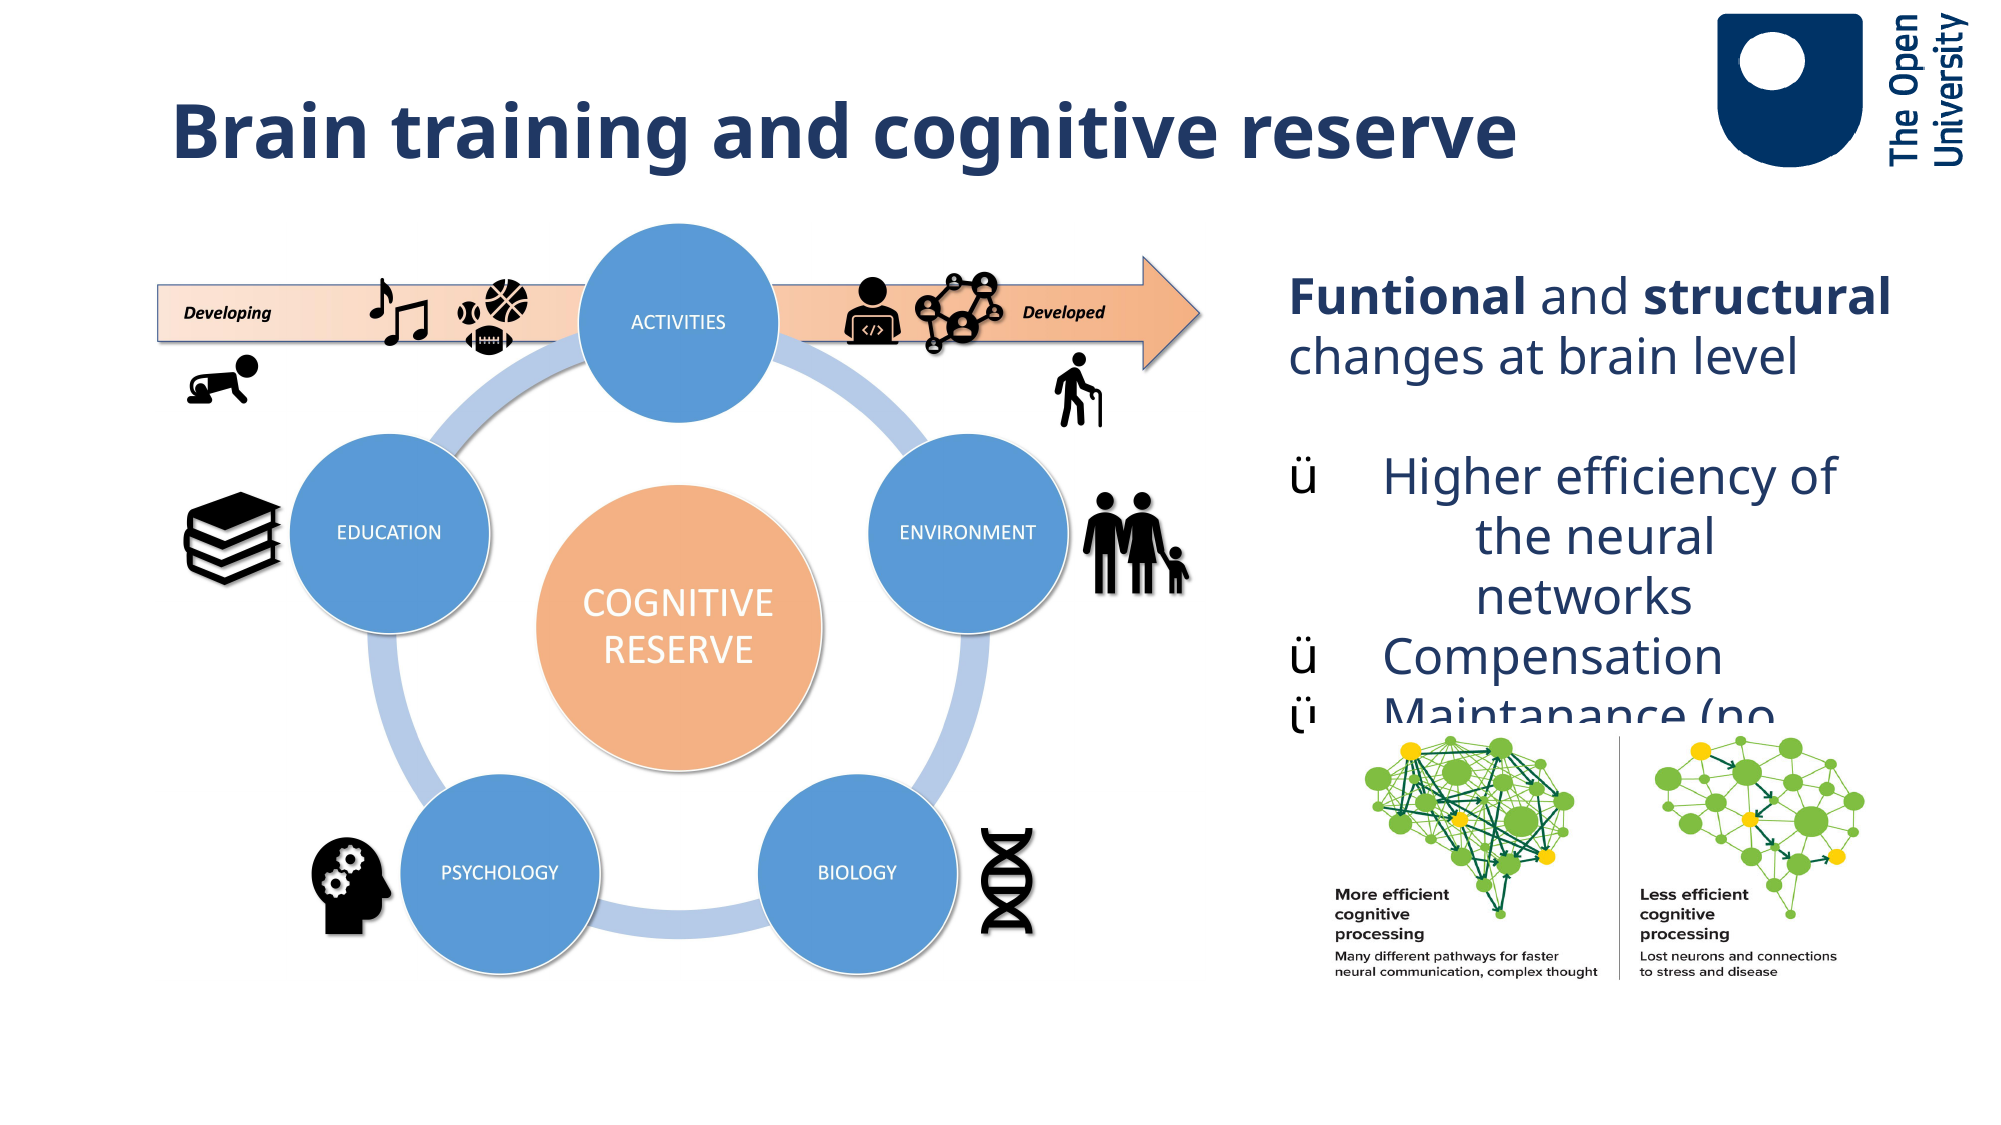

Brain training and cognitive reserve
Funtional and structural changes at brain level
Higher efficiency of the neural networks
Compensation
Maintanance (no changes)